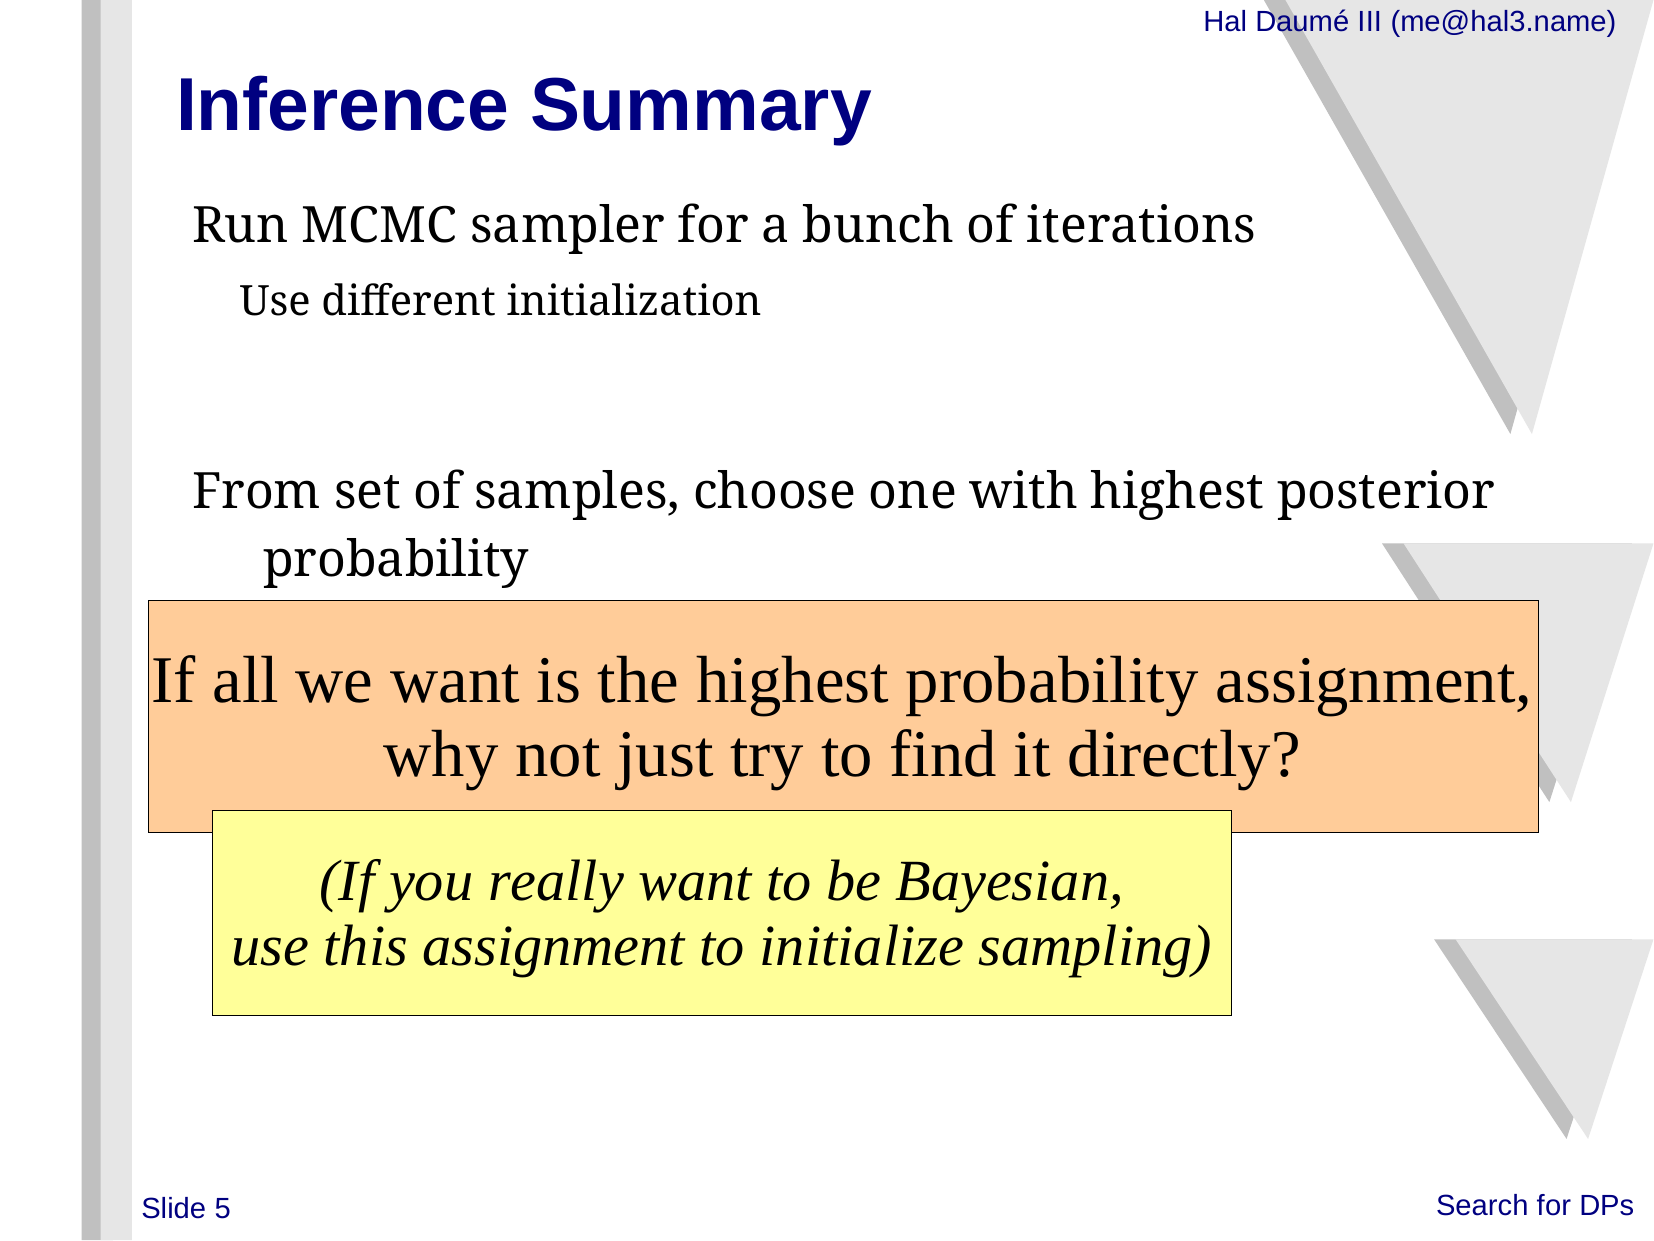

# Inference Summary
Run MCMC sampler for a bunch of iterations
Use different initialization
From set of samples, choose one with highest posterior probability
If all we want is the highest probability assignment,
why not just try to find it directly?
(If you really want to be Bayesian,
use this assignment to initialize sampling)